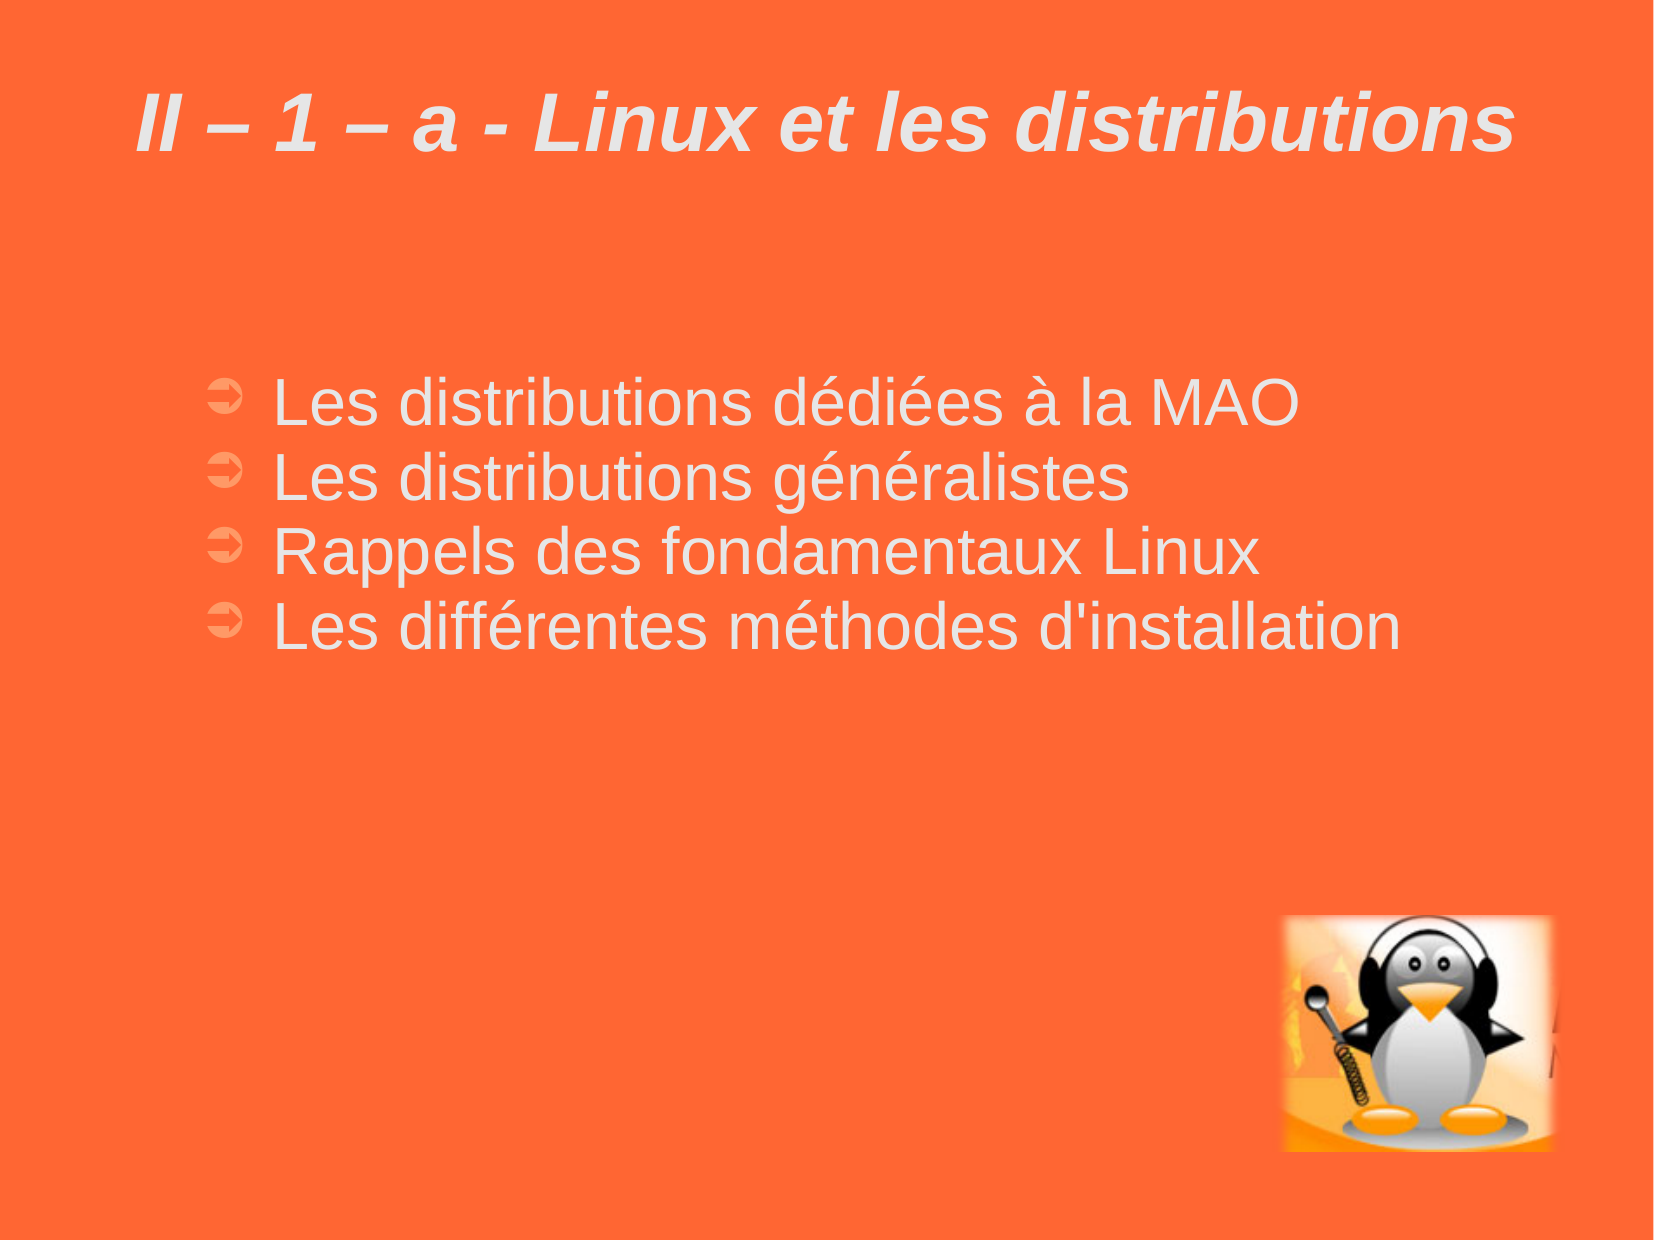

# II – 1 – a - Linux et les distributions
Les distributions dédiées à la MAO
Les distributions généralistes
Rappels des fondamentaux Linux
Les différentes méthodes d'installation